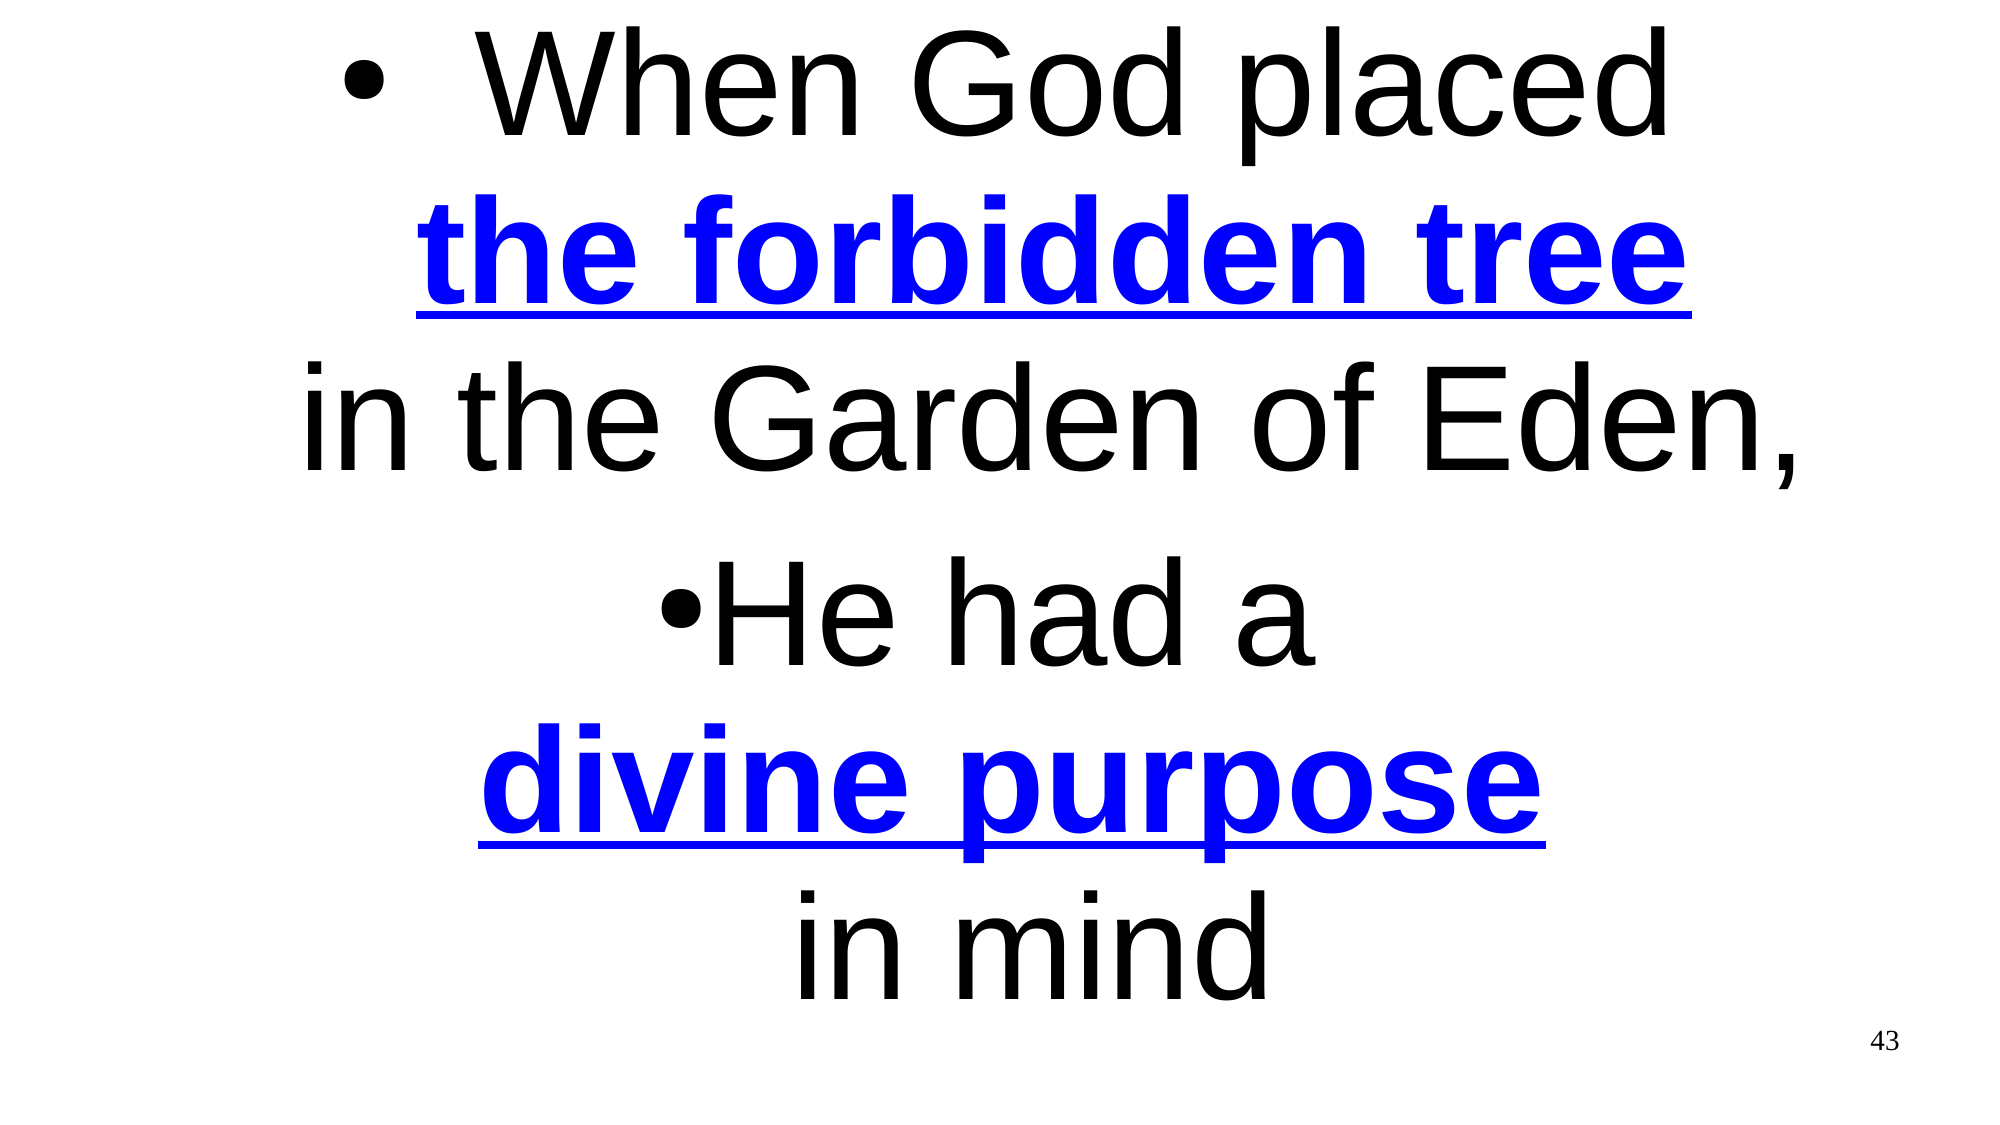

# When God placed the forbidden tree in the Garden of Eden,
He had a
divine purpose
in mind
43